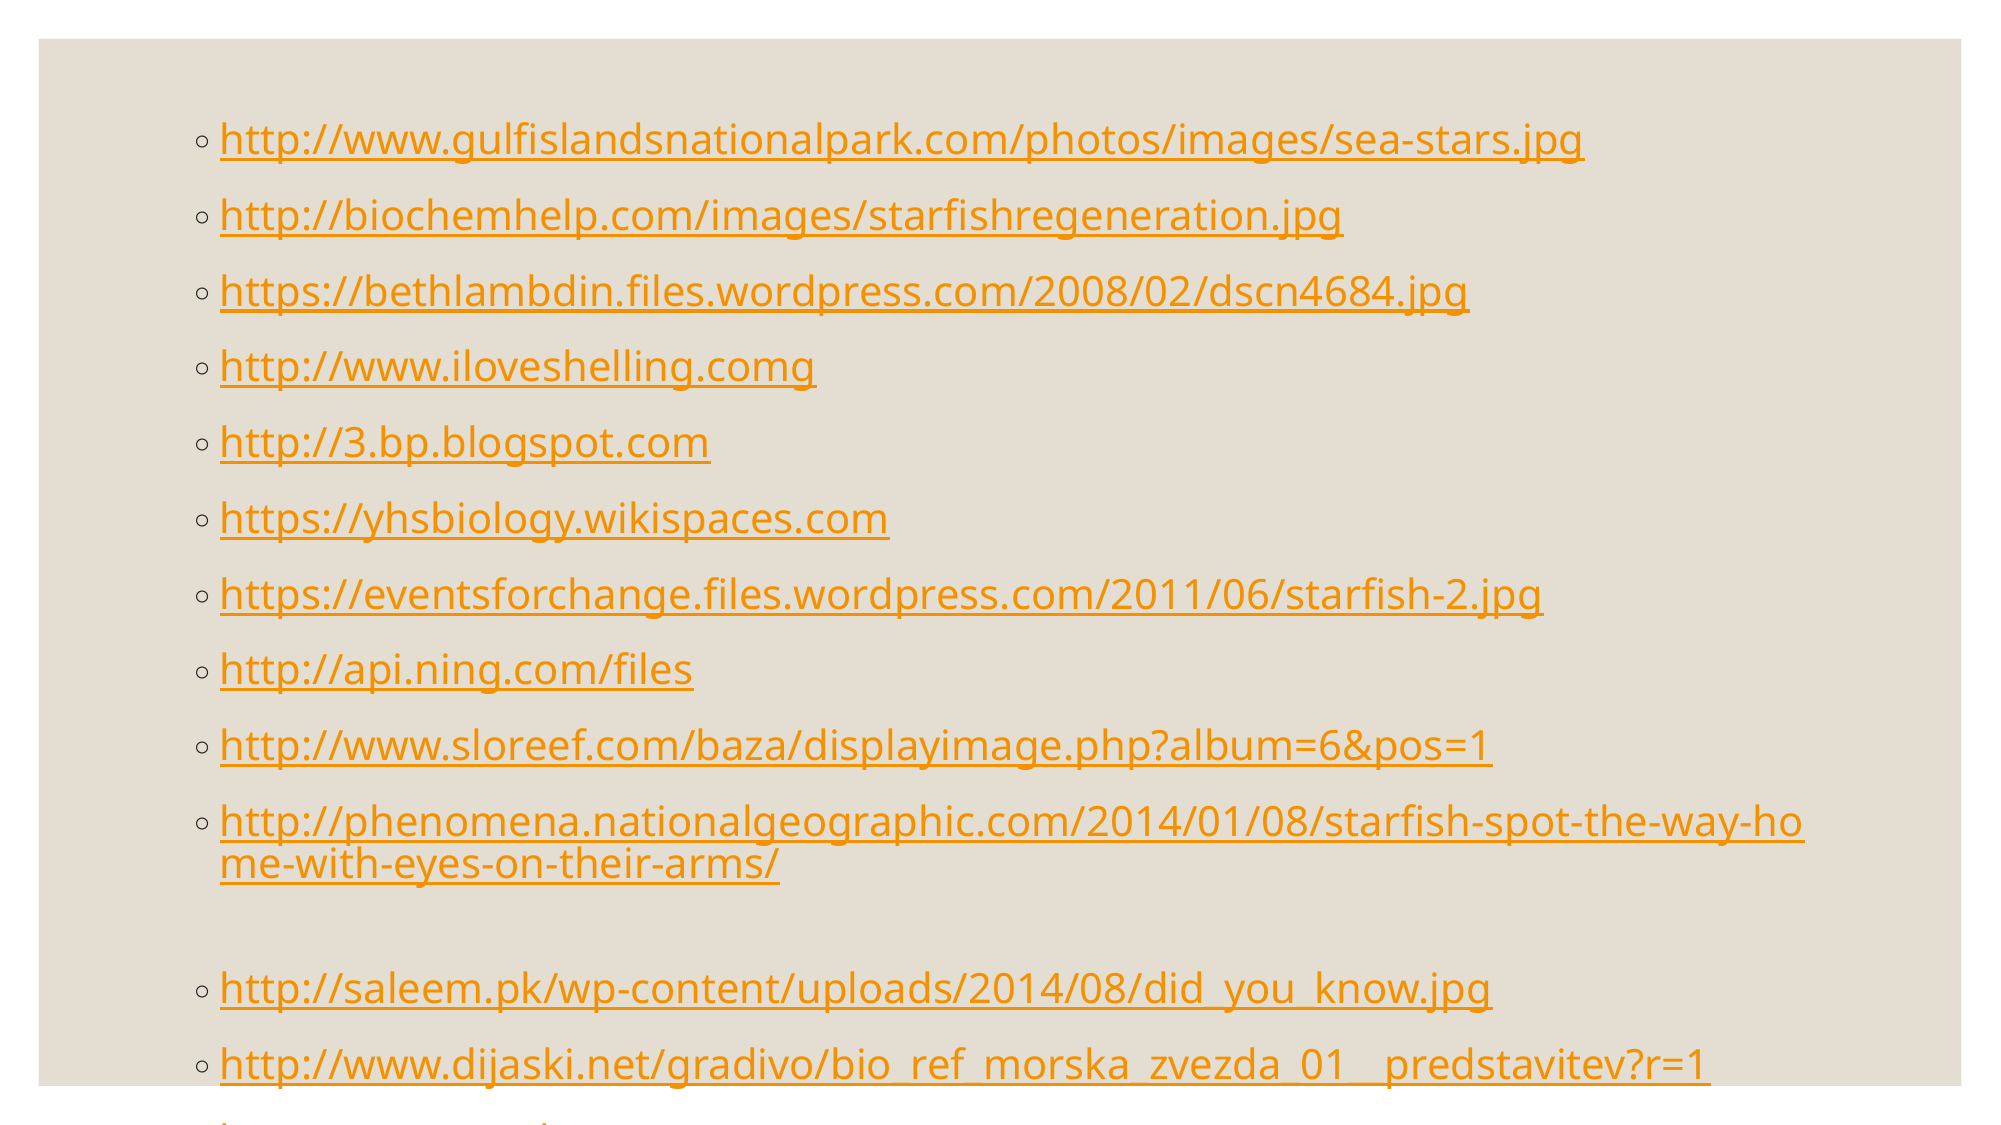

# http://www.gulfislandsnationalpark.com/photos/images/sea-stars.jpg
http://biochemhelp.com/images/starfishregeneration.jpg
https://bethlambdin.files.wordpress.com/2008/02/dscn4684.jpg
http://www.iloveshelling.comg
http://3.bp.blogspot.com
https://yhsbiology.wikispaces.com
https://eventsforchange.files.wordpress.com/2011/06/starfish-2.jpg
http://api.ning.com/files
http://www.sloreef.com/baza/displayimage.php?album=6&pos=1
http://phenomena.nationalgeographic.com/2014/01/08/starfish-spot-the-way-home-with-eyes-on-their-arms/
http://saleem.pk/wp-content/uploads/2014/08/did_you_know.jpg
http://www.dijaski.net/gradivo/bio_ref_morska_zvezda_01__predstavitev?r=1
http://www.amnh.org